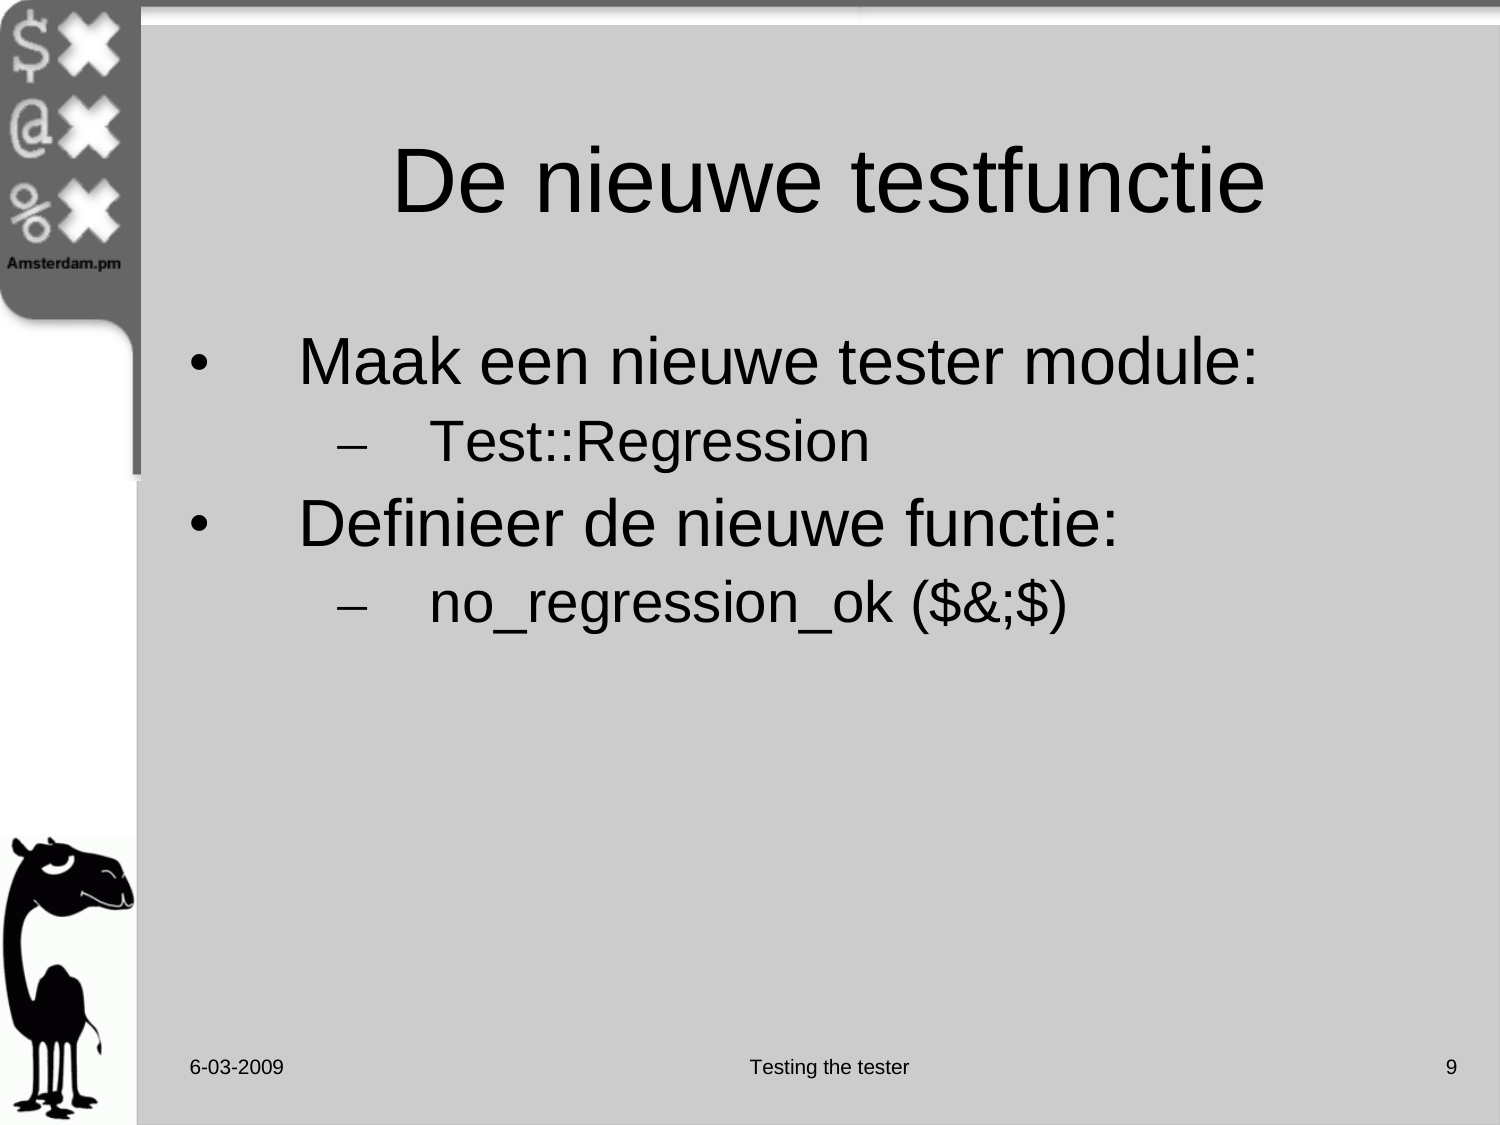

# De nieuwe testfunctie
Maak een nieuwe tester module:
Test::Regression
Definieer de nieuwe functie:
no_regression_ok ($&;$)
6-03-2009
Testing the tester
9